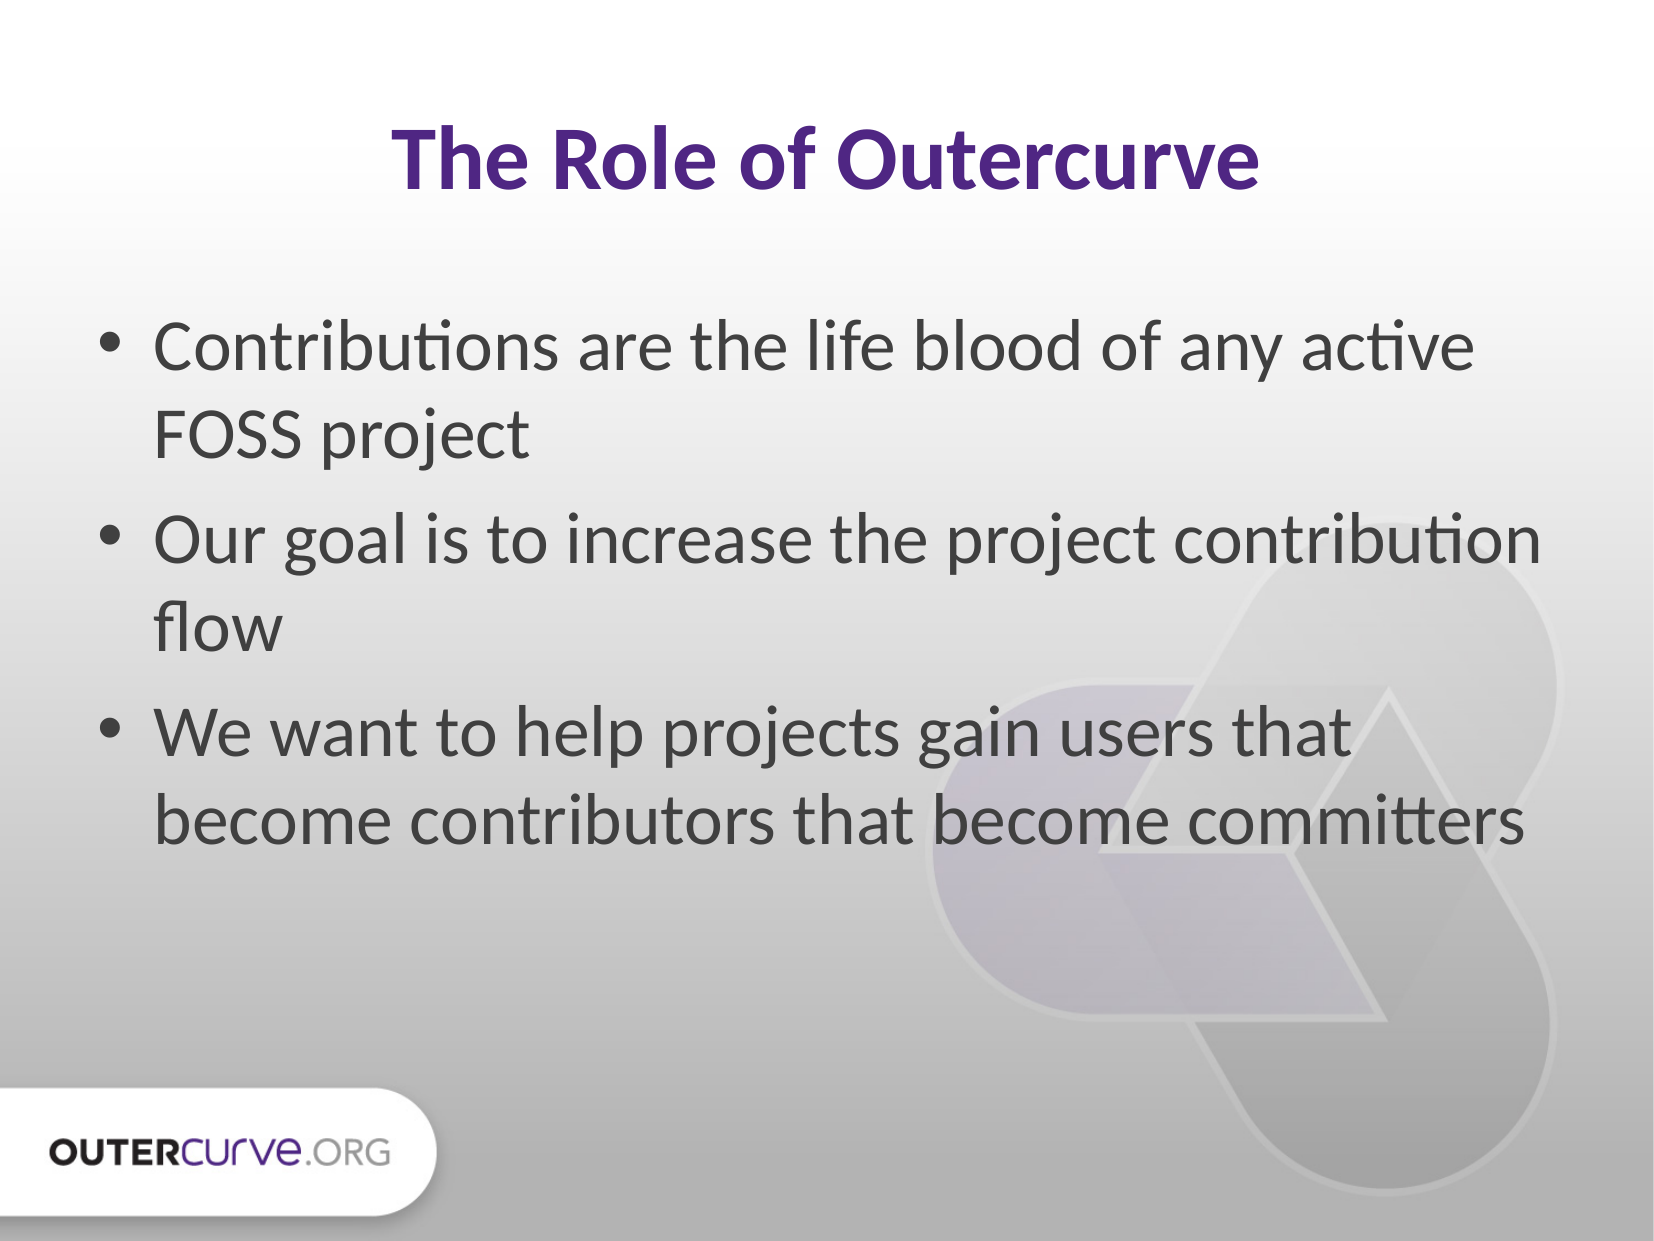

# The Role of Outercurve
Contributions are the life blood of any active FOSS project
Our goal is to increase the project contribution flow
We want to help projects gain users that become contributors that become committers